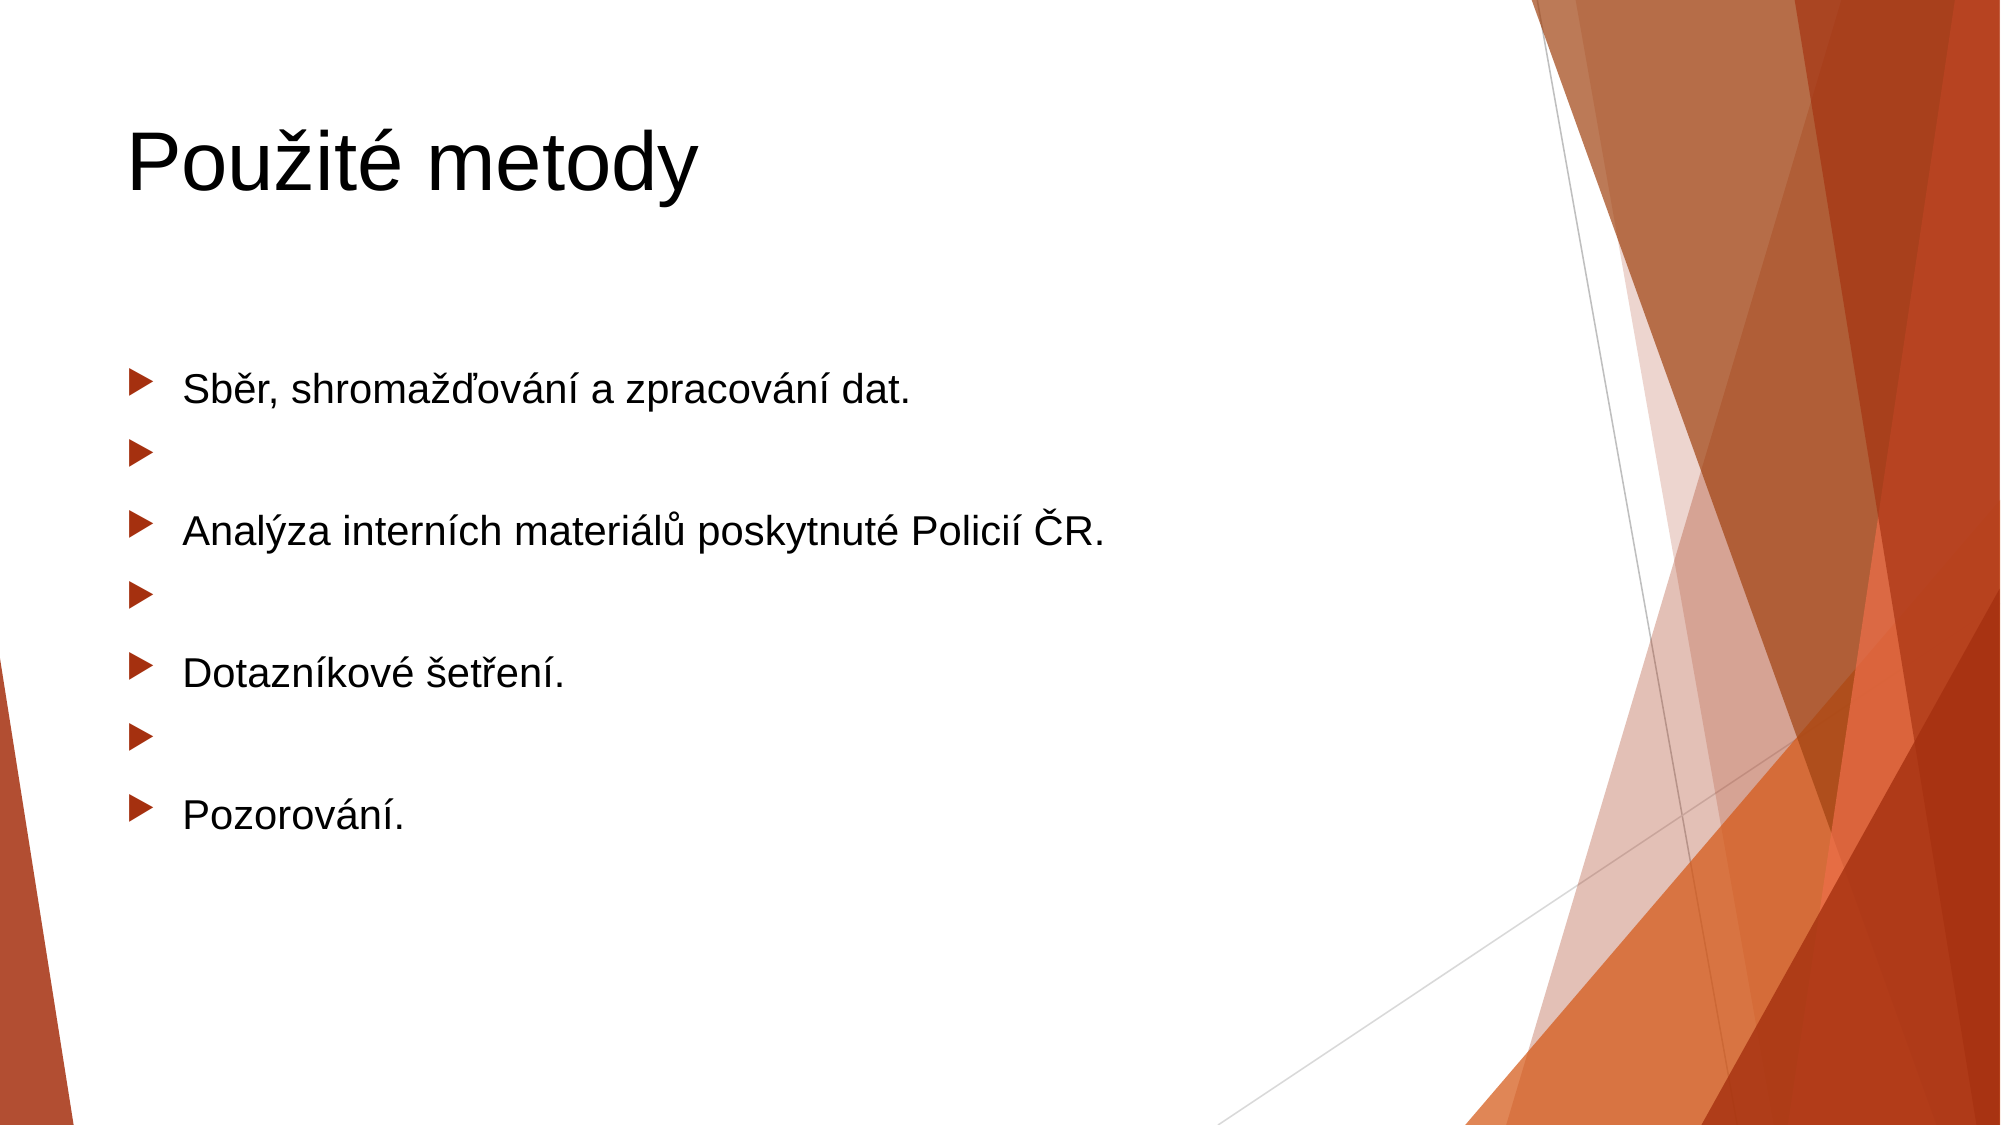

# Použité metody
Sběr, shromažďování a zpracování dat.
Analýza interních materiálů poskytnuté Policií ČR.
Dotazníkové šetření.
Pozorování.